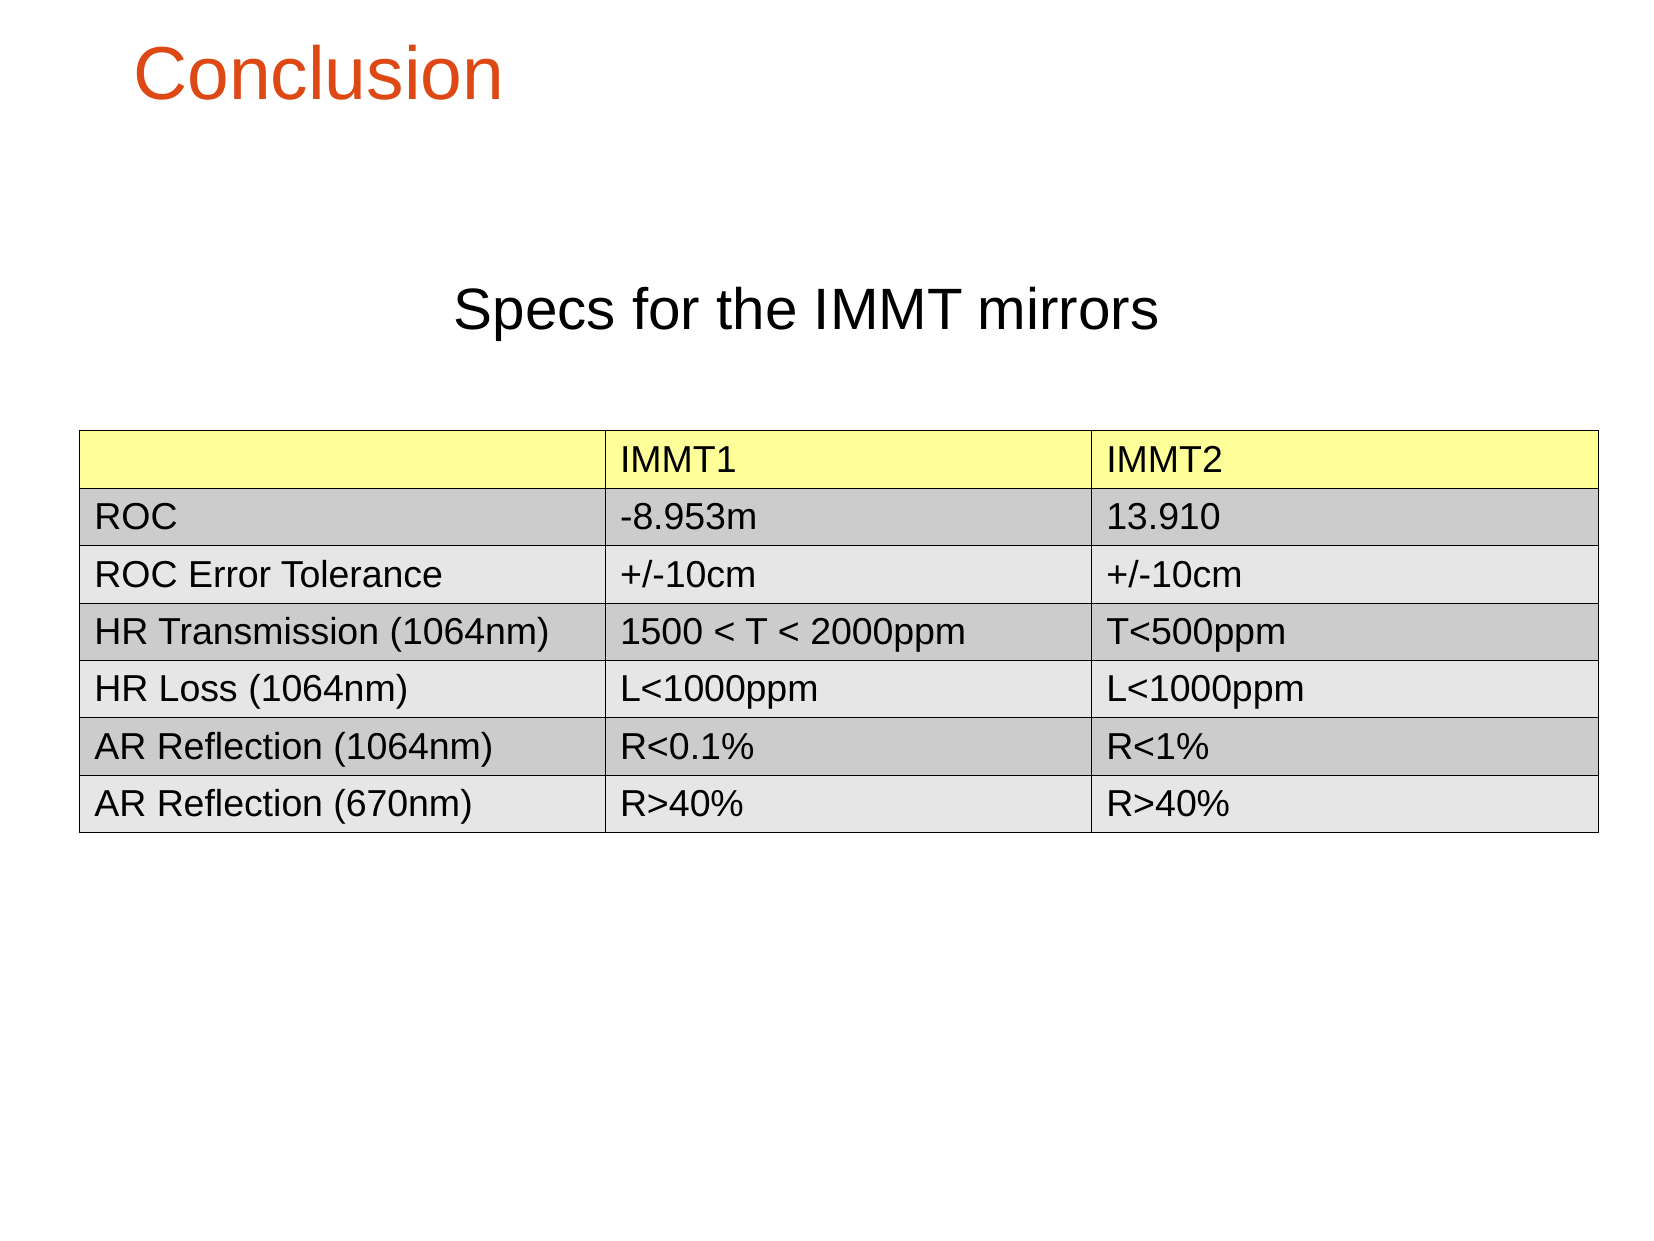

Conclusion
Specs for the IMMT mirrors
| | IMMT1 | IMMT2 |
| --- | --- | --- |
| ROC | -8.953m | 13.910 |
| ROC Error Tolerance | +/-10cm | +/-10cm |
| HR Transmission (1064nm) | 1500 < T < 2000ppm | T<500ppm |
| HR Loss (1064nm) | L<1000ppm | L<1000ppm |
| AR Reflection (1064nm) | R<0.1% | R<1% |
| AR Reflection (670nm) | R>40% | R>40% |